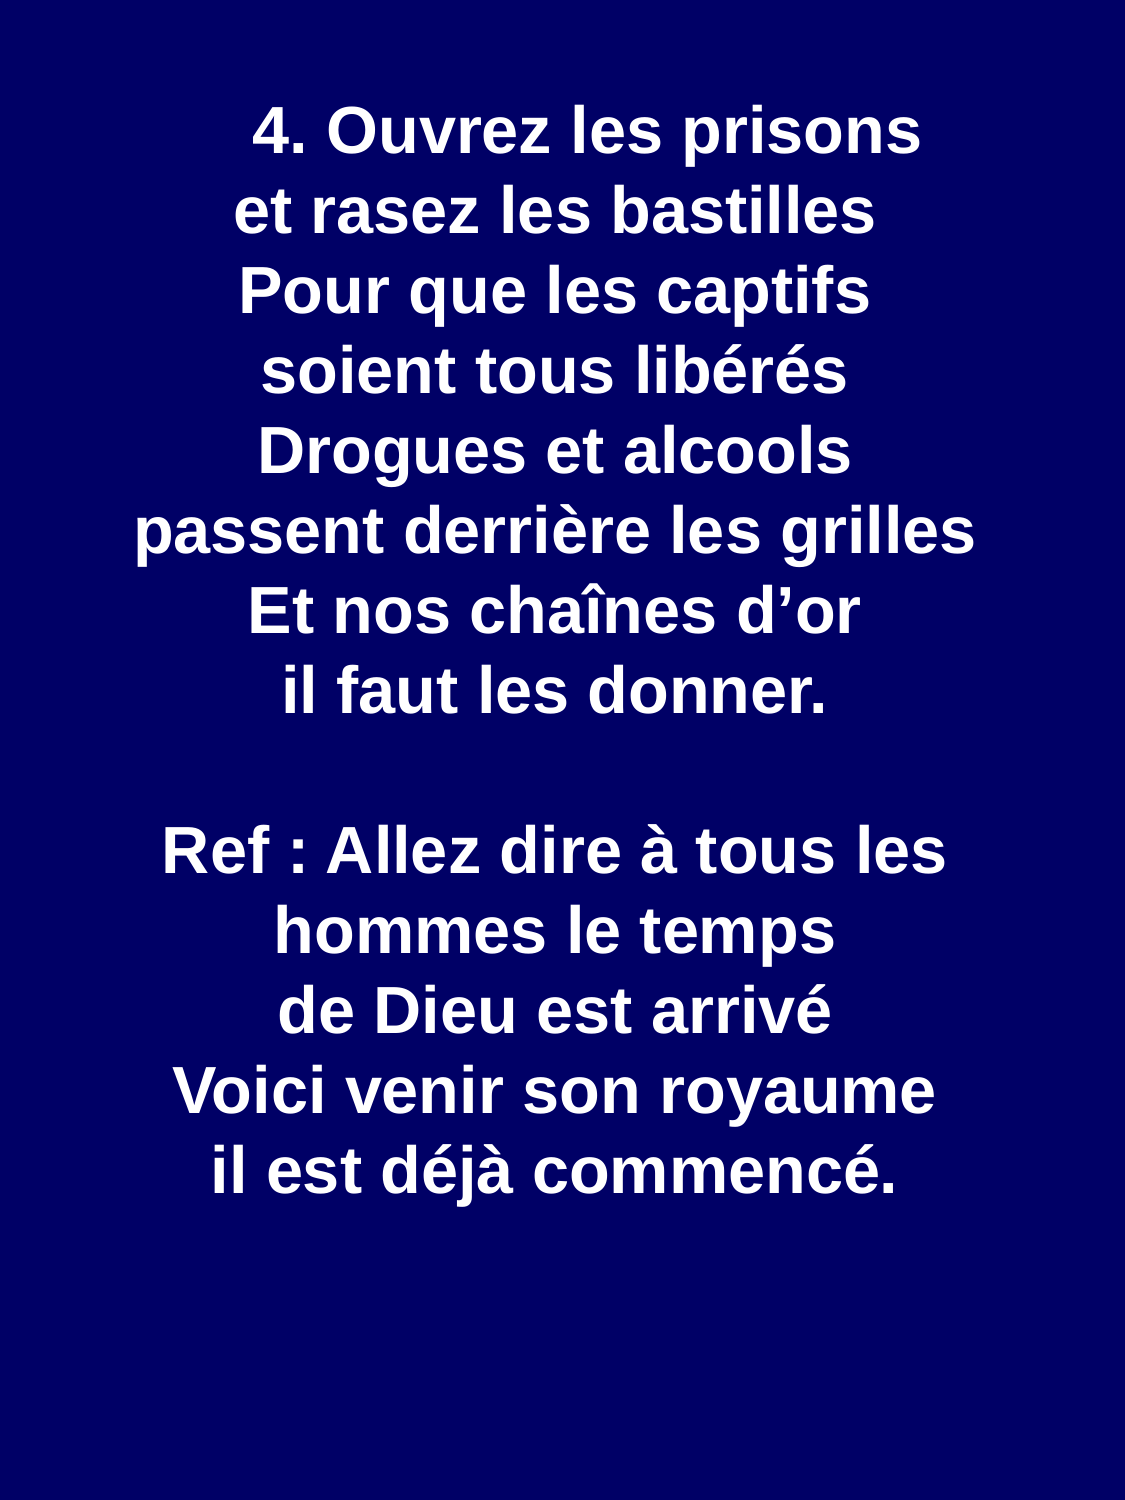

4. Ouvrez les prisons
et rasez les bastilles
Pour que les captifs
soient tous libérés
Drogues et alcools
passent derrière les grilles
Et nos chaînes d’or
il faut les donner.
Ref : Allez dire à tous les hommes le temps
de Dieu est arrivé
Voici venir son royaume
il est déjà commencé.